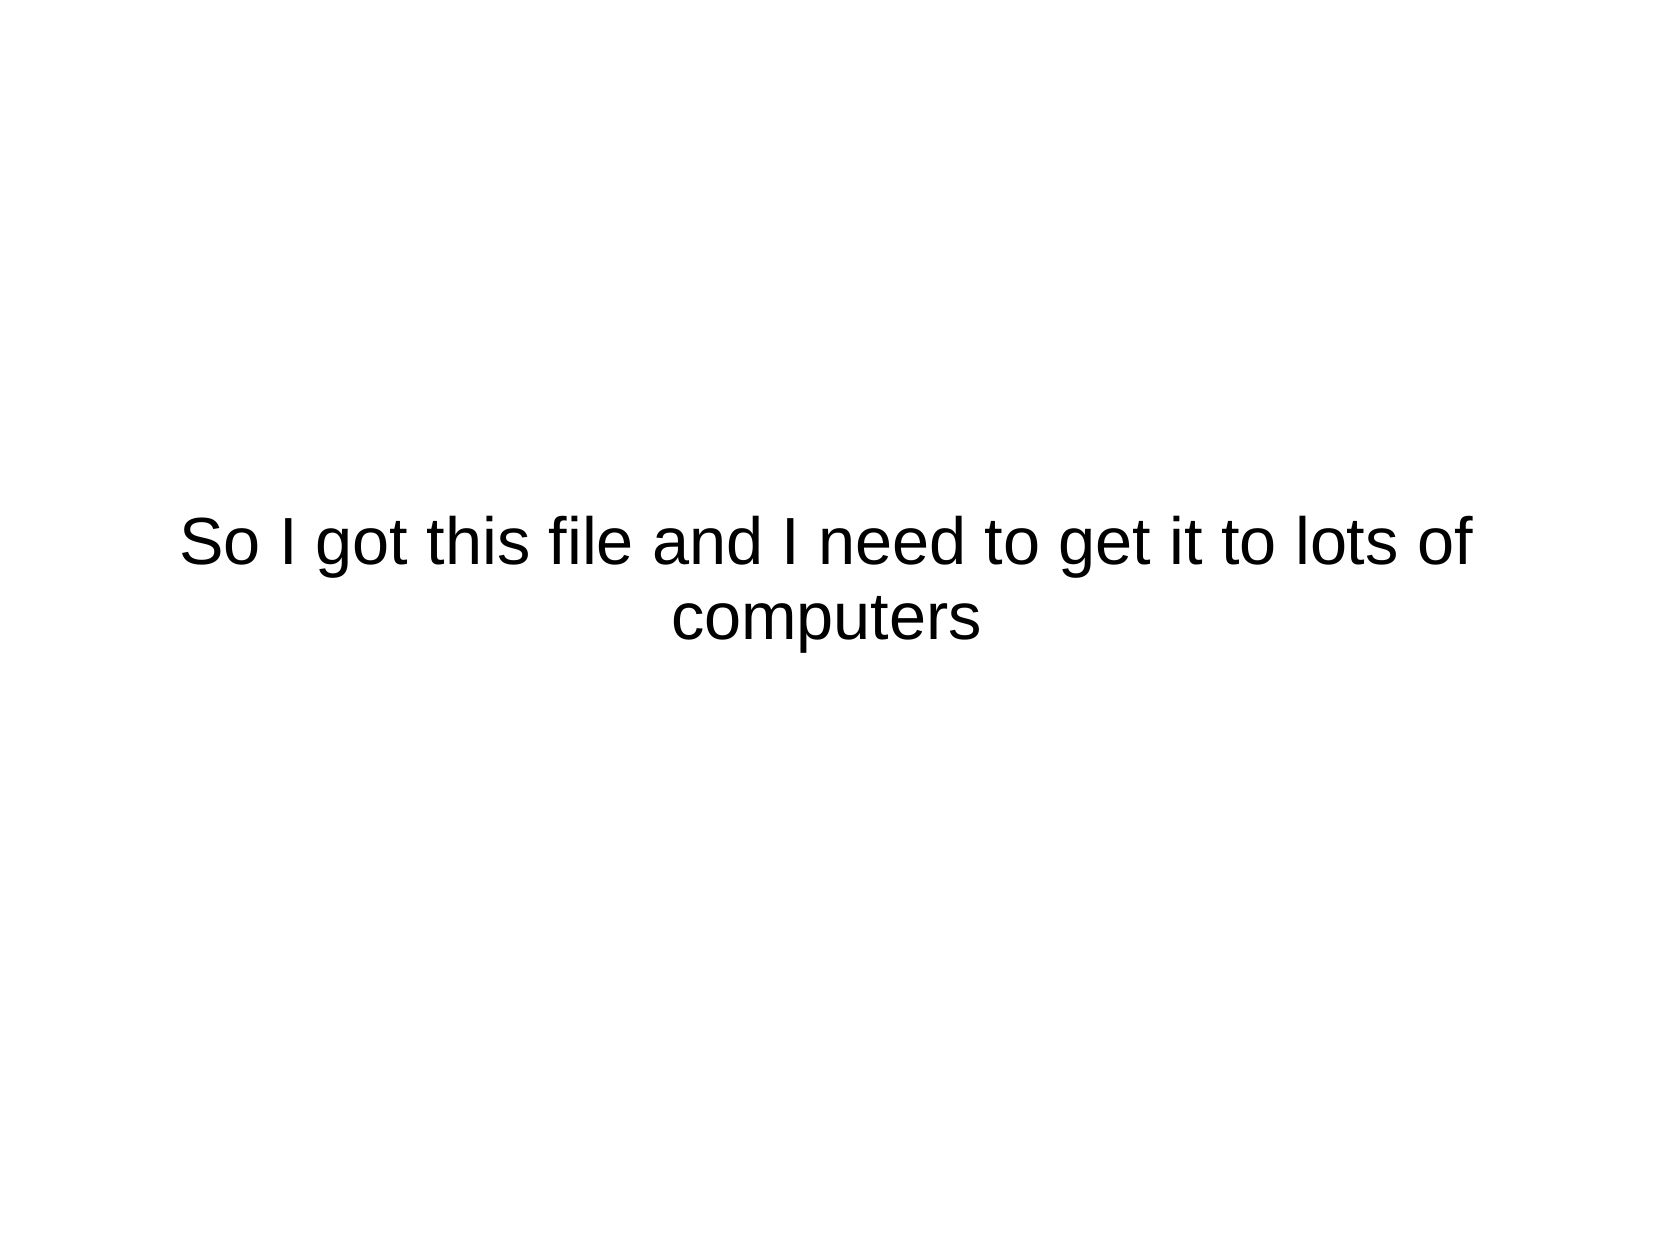

# So I got this file and I need to get it to lots of computers